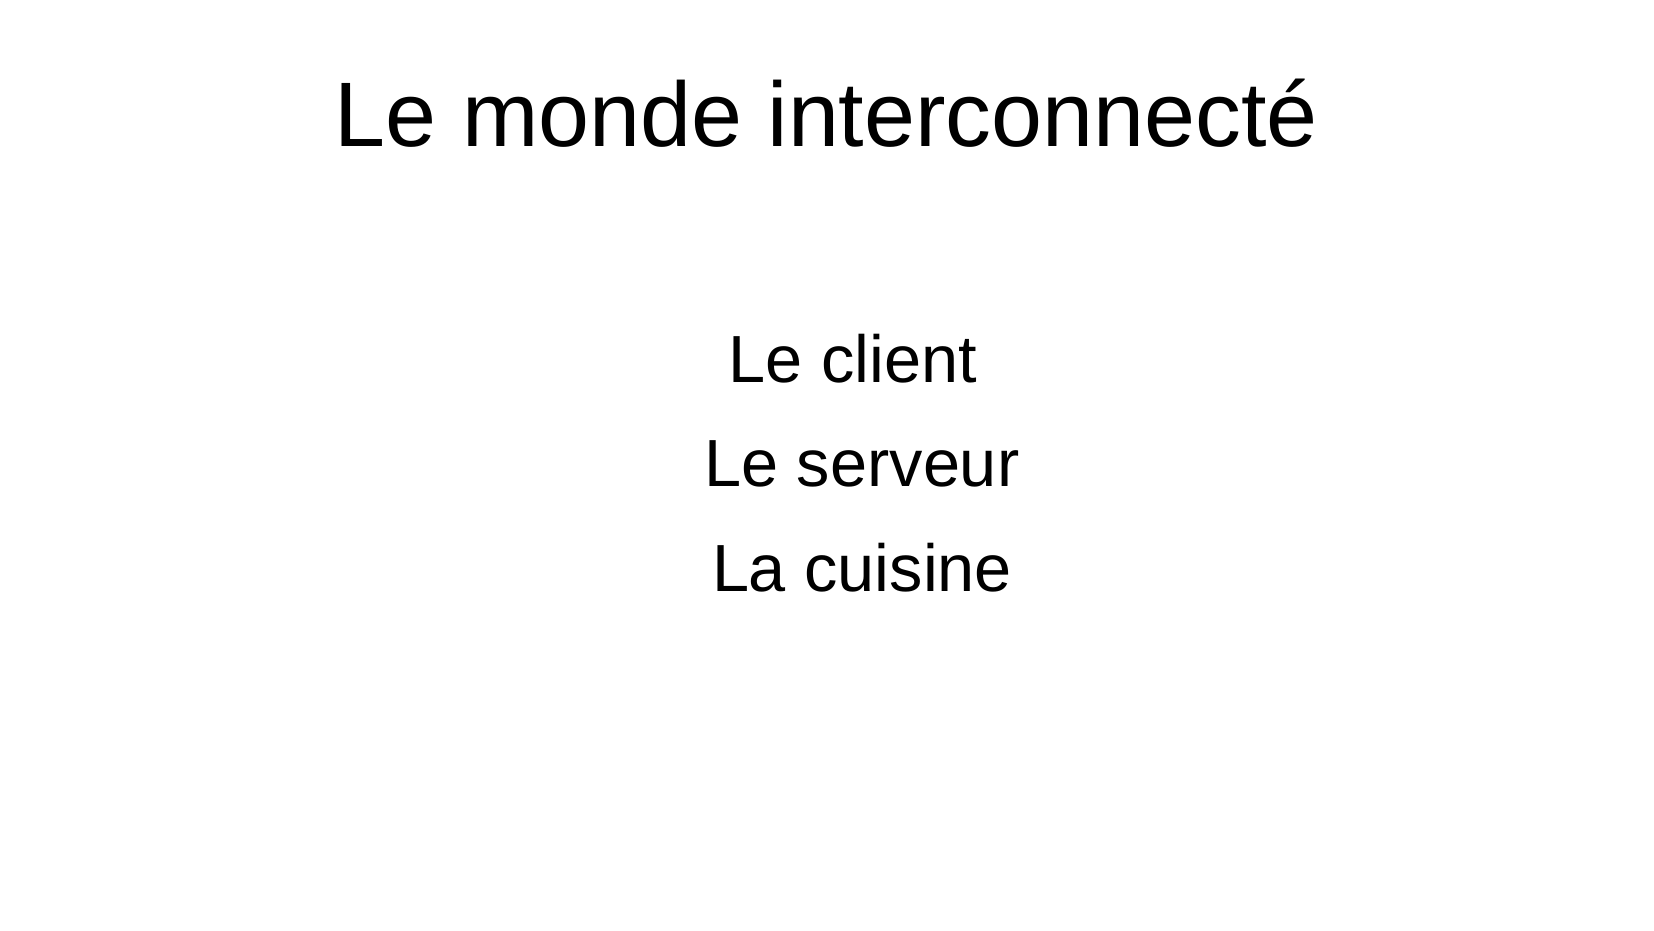

# Le monde interconnecté
Le client
Le serveur
La cuisine